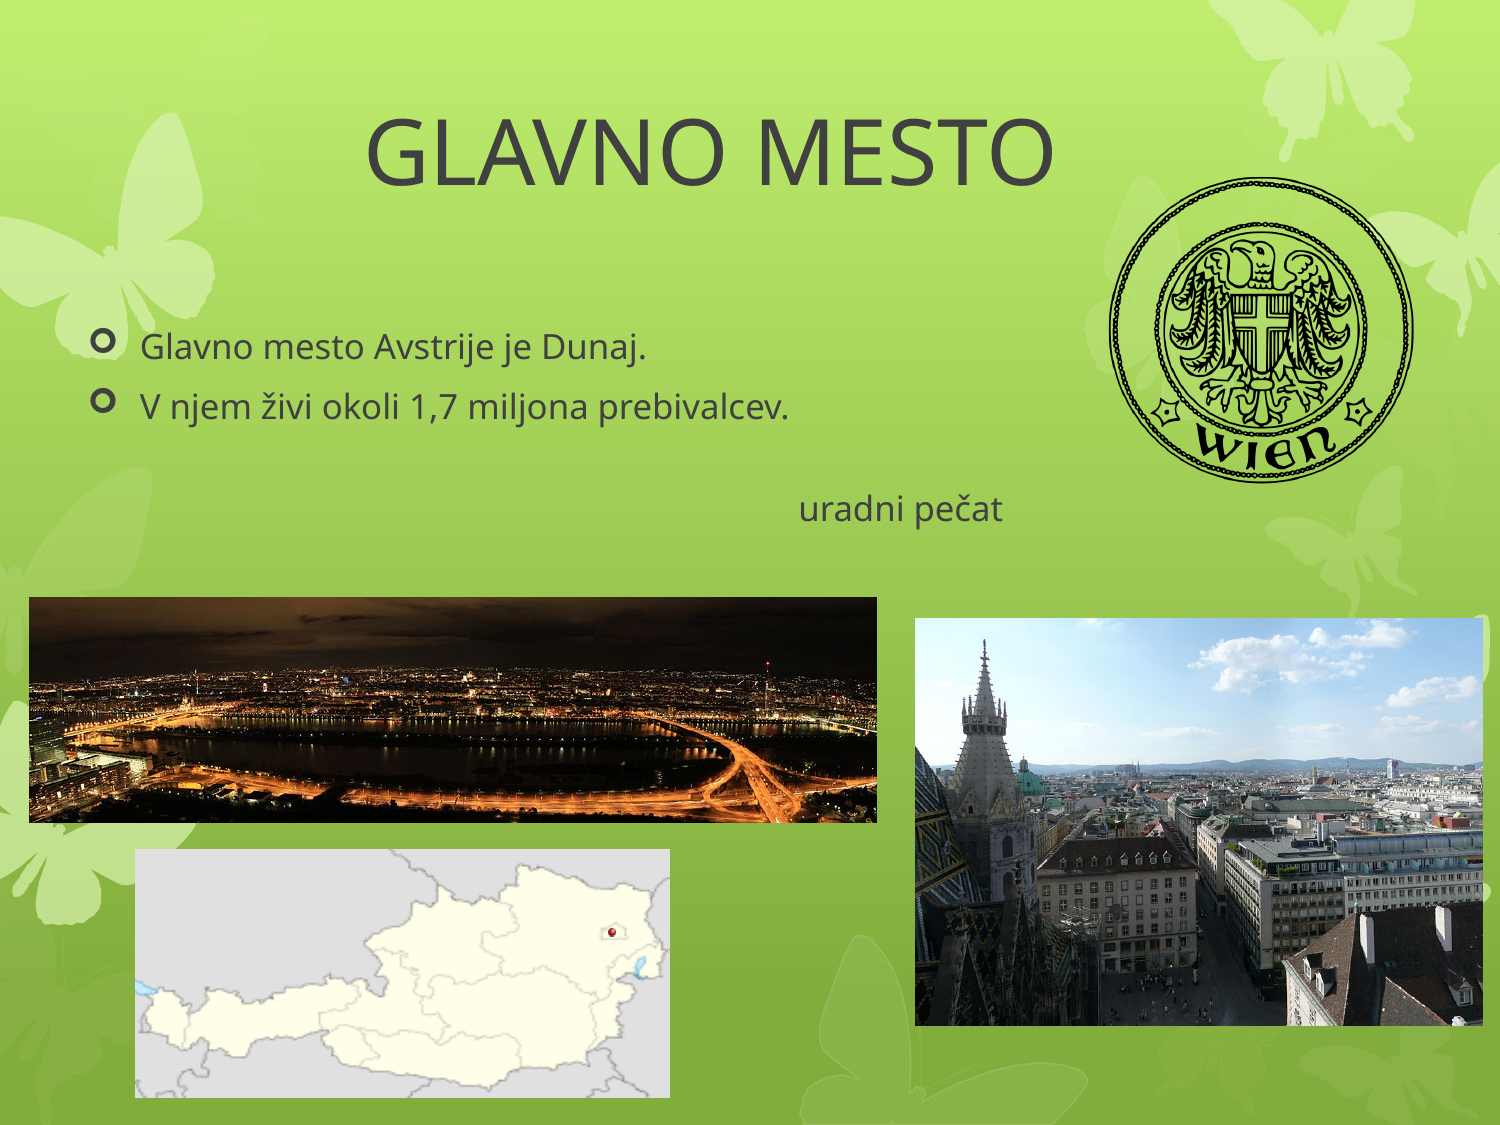

# GLAVNO MESTO
Glavno mesto Avstrije je Dunaj.
V njem živi okoli 1,7 miljona prebivalcev.
 uradni pečat